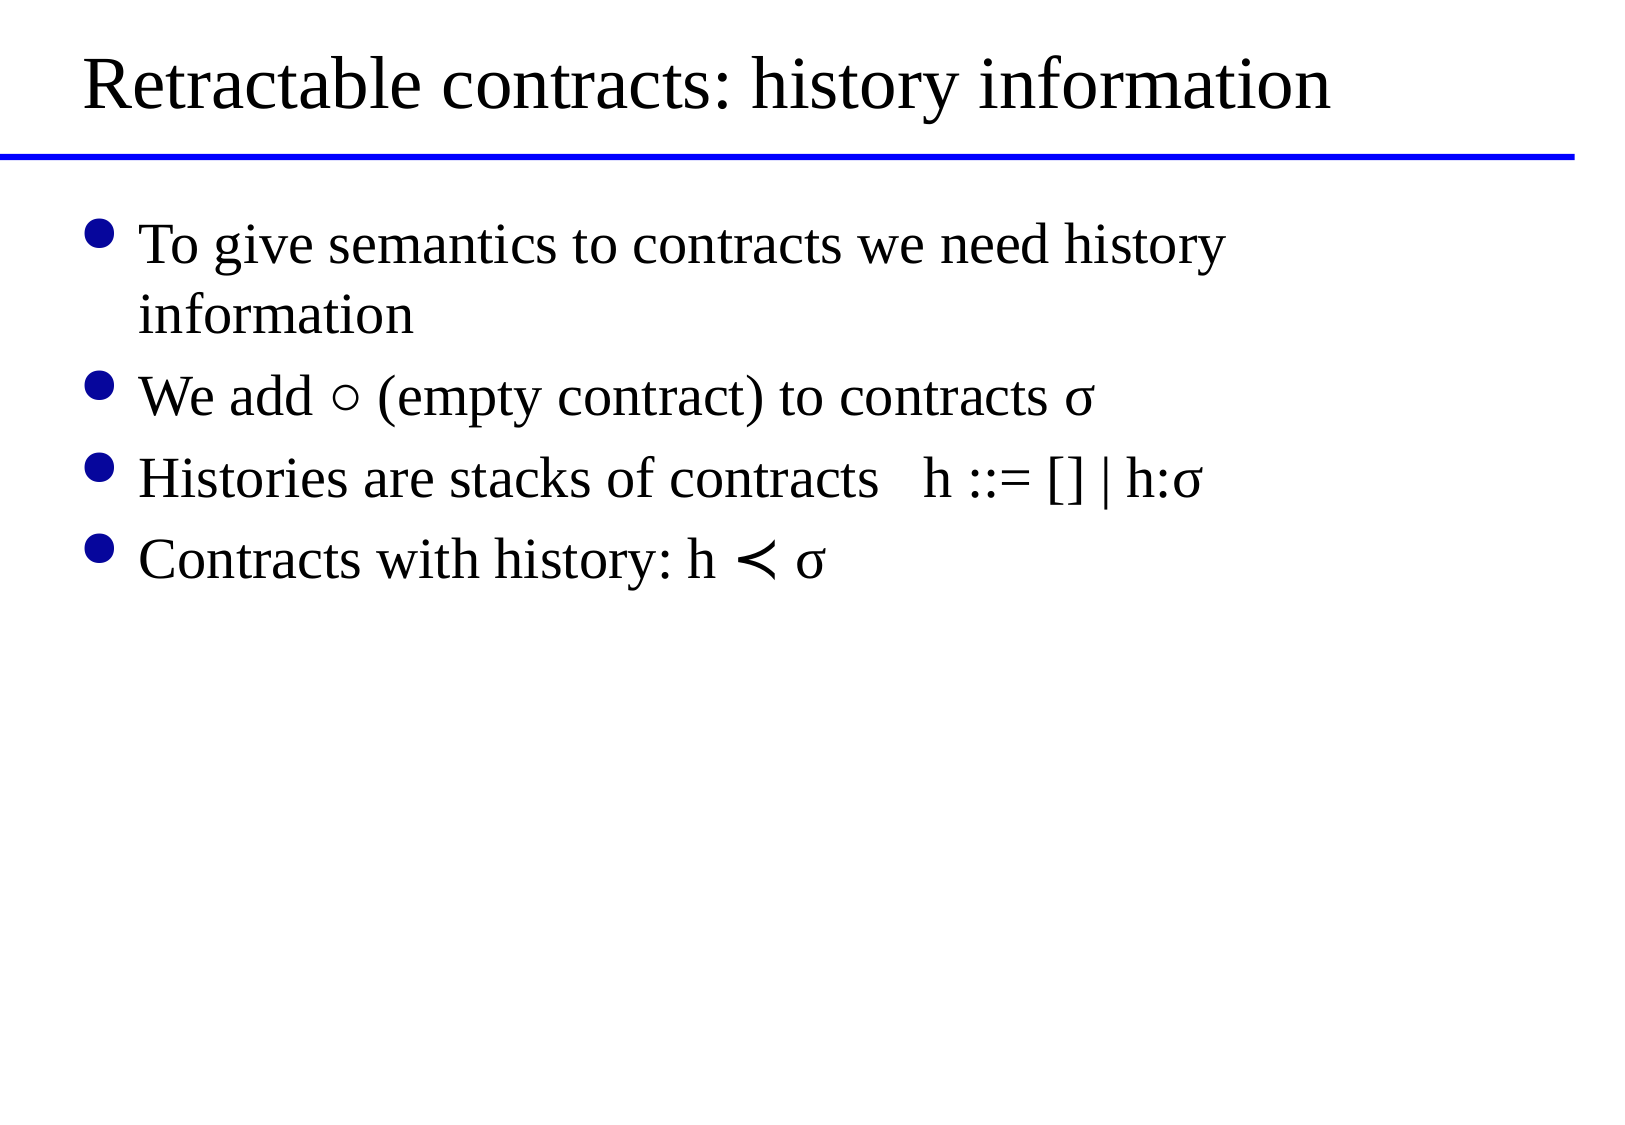

# Retractable contracts: history information
To give semantics to contracts we need history information
We add ○ (empty contract) to contracts σ
Histories are stacks of contracts h ::= [] | h:σ
Contracts with history: h ≺ σ